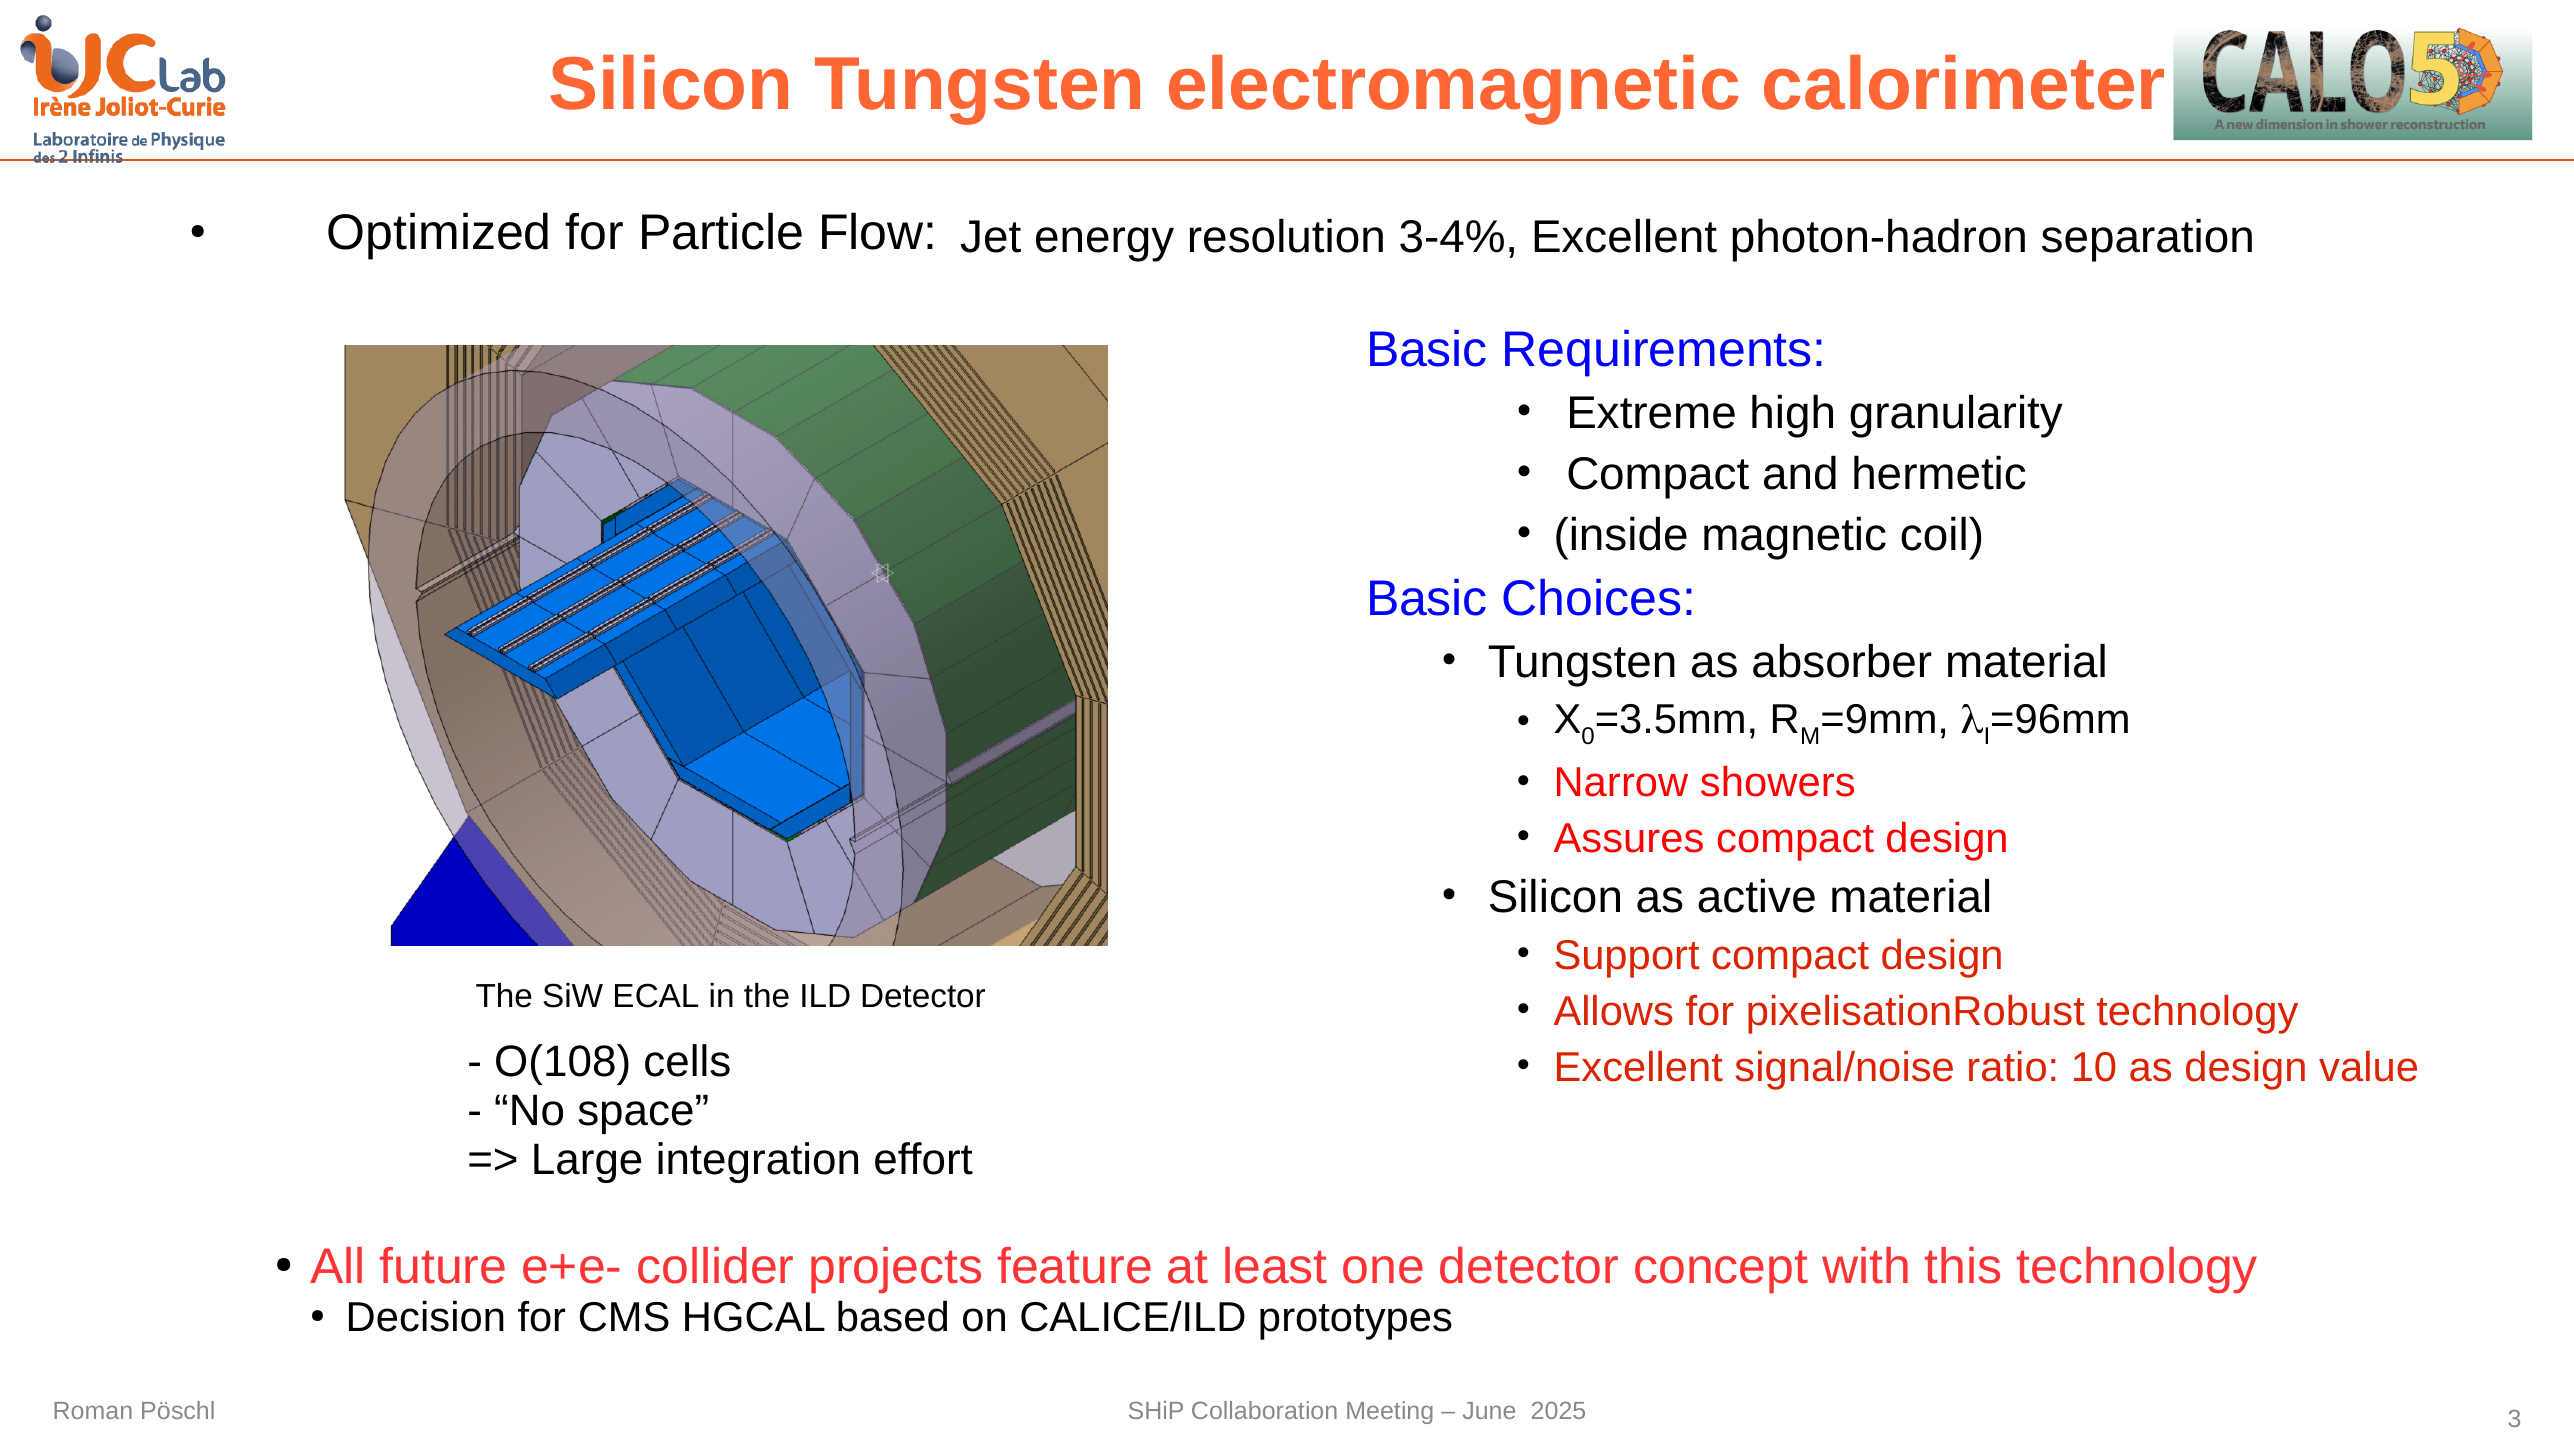

# Silicon Tungsten electromagnetic calorimeter
 Optimized for Particle Flow:
Jet energy resolution 3-4%, Excellent photon-hadron separation
Basic Requirements:
 Extreme high granularity
 Compact and hermetic
(inside magnetic coil)
Basic Choices:
Tungsten as absorber material
X0=3.5mm, RM=9mm, lI=96mm
Narrow showers
Assures compact design
Silicon as active material
Support compact design
Allows for pixelisationRobust technology
Excellent signal/noise ratio: 10 as design value
The SiW ECAL in the ILD Detector
- O(108) cells
- “No space”
=> Large integration effort
All future e+e- collider projects feature at least one detector concept with this technology
Decision for CMS HGCAL based on CALICE/ILD prototypes